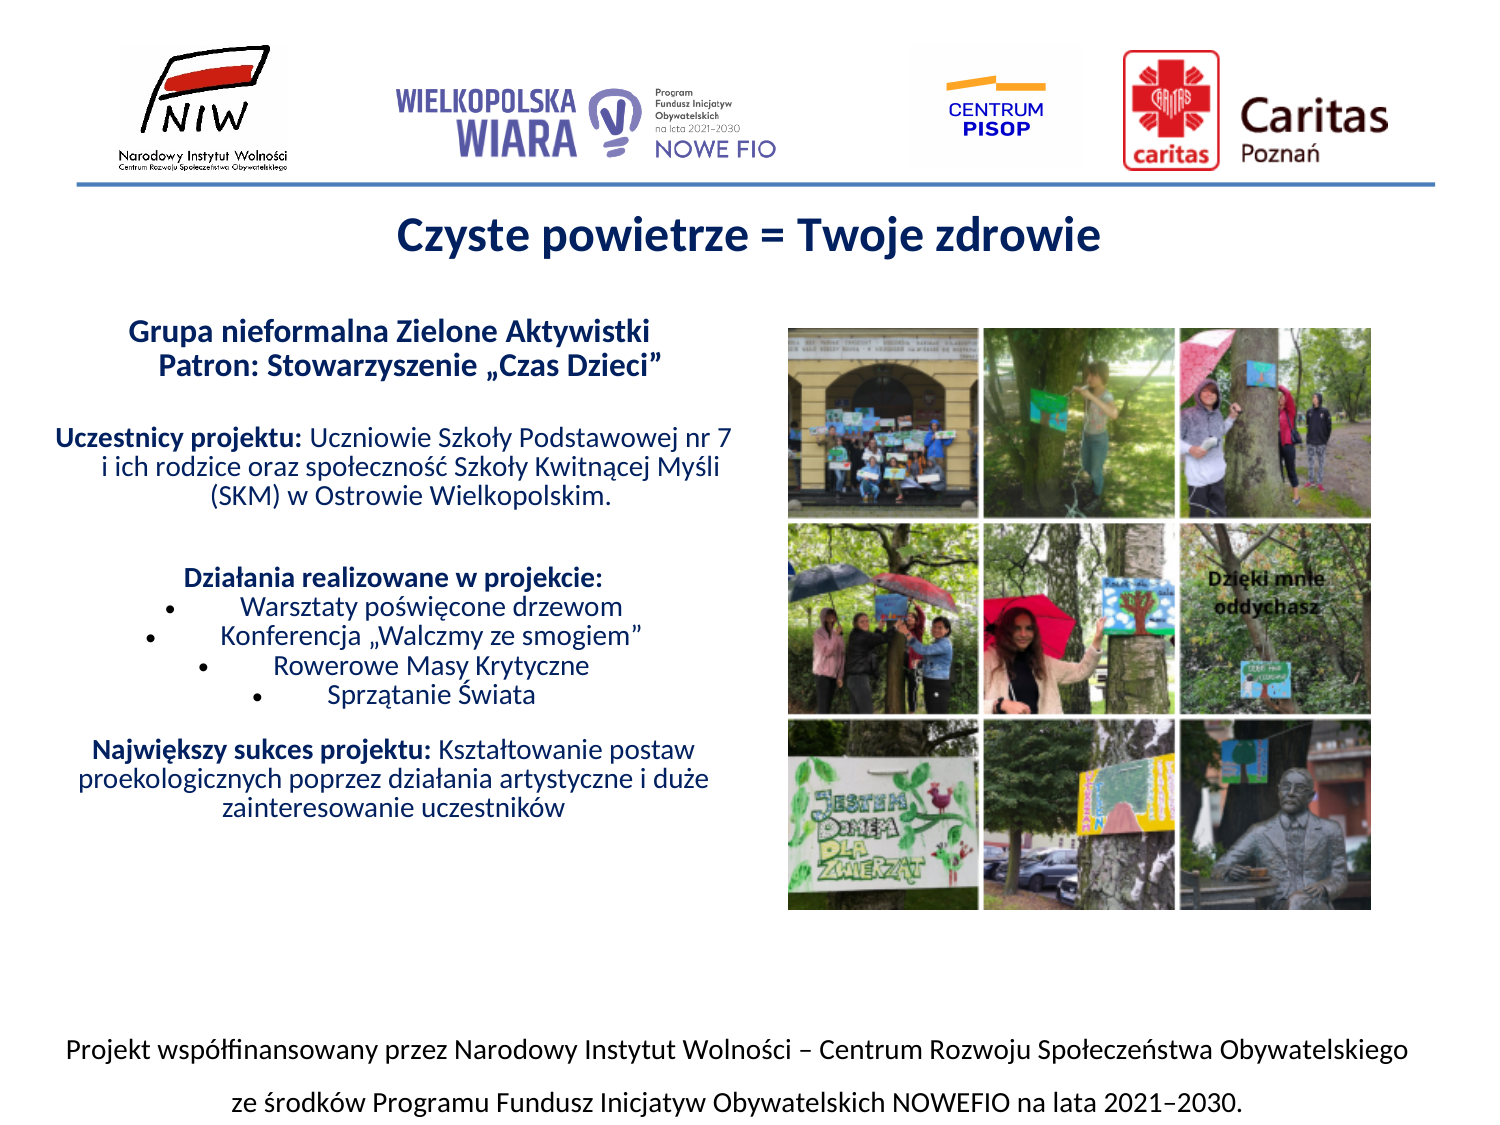

Czyste powietrze = Twoje zdrowie
Grupa nieformalna Zielone Aktywistki
Patron: Stowarzyszenie „Czas Dzieci”
Uczestnicy projektu: Uczniowie Szkoły Podstawowej nr 7 i ich rodzice oraz społeczność Szkoły Kwitnącej Myśli (SKM) w Ostrowie Wielkopolskim.
Działania realizowane w projekcie:
Warsztaty poświęcone drzewom
Konferencja „Walczmy ze smogiem”
Rowerowe Masy Krytyczne
Sprzątanie Świata
Największy sukces projektu: Kształtowanie postaw proekologicznych poprzez działania artystyczne i duże zainteresowanie uczestników